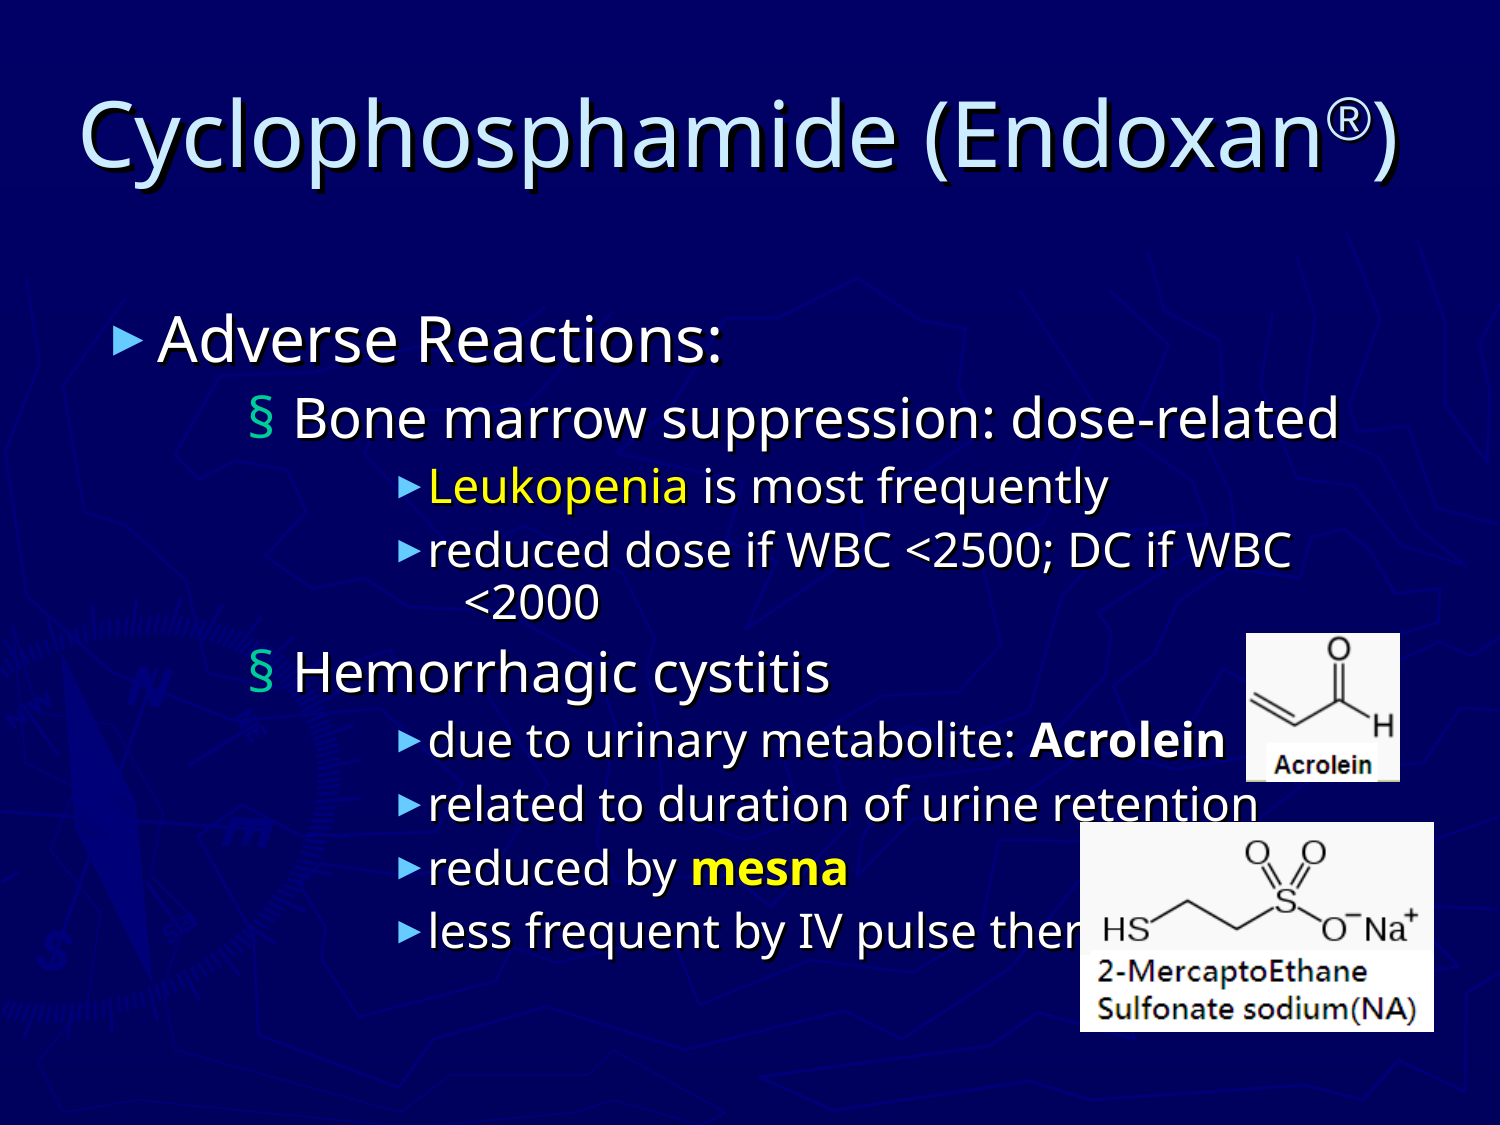

# Cyclophosphamide (Endoxan®)
Adverse Reactions:
Bone marrow suppression: dose-related
Leukopenia is most frequently
reduced dose if WBC <2500; DC if WBC <2000
Hemorrhagic cystitis
due to urinary metabolite: Acrolein
related to duration of urine retention
reduced by mesna
less frequent by IV pulse therapy